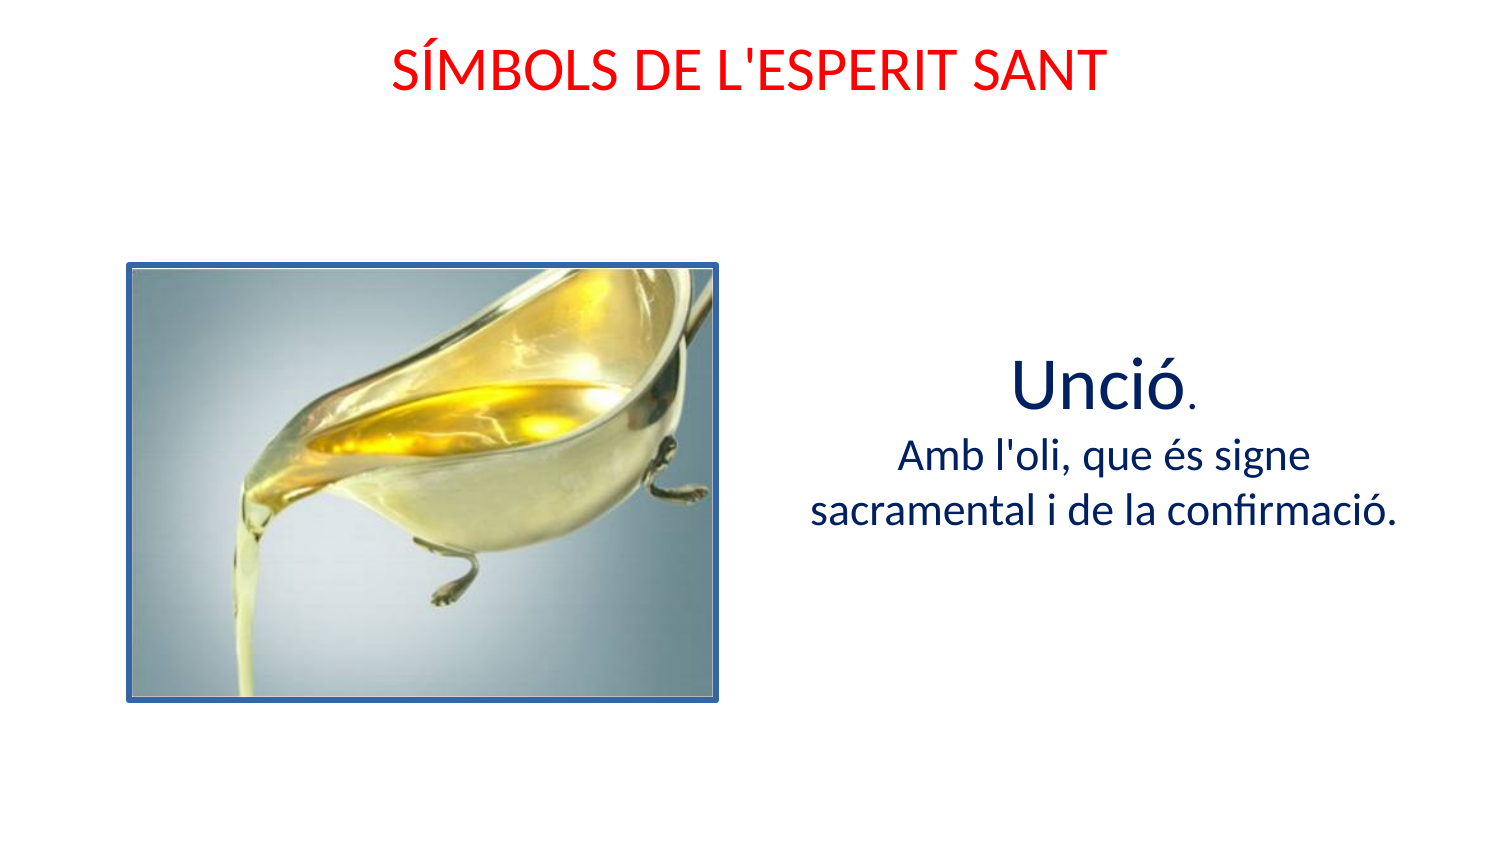

SÍMBOLS DE L'ESPERIT SANT
Unció.
Amb l'oli, que és signe sacramental i de la confirmació.